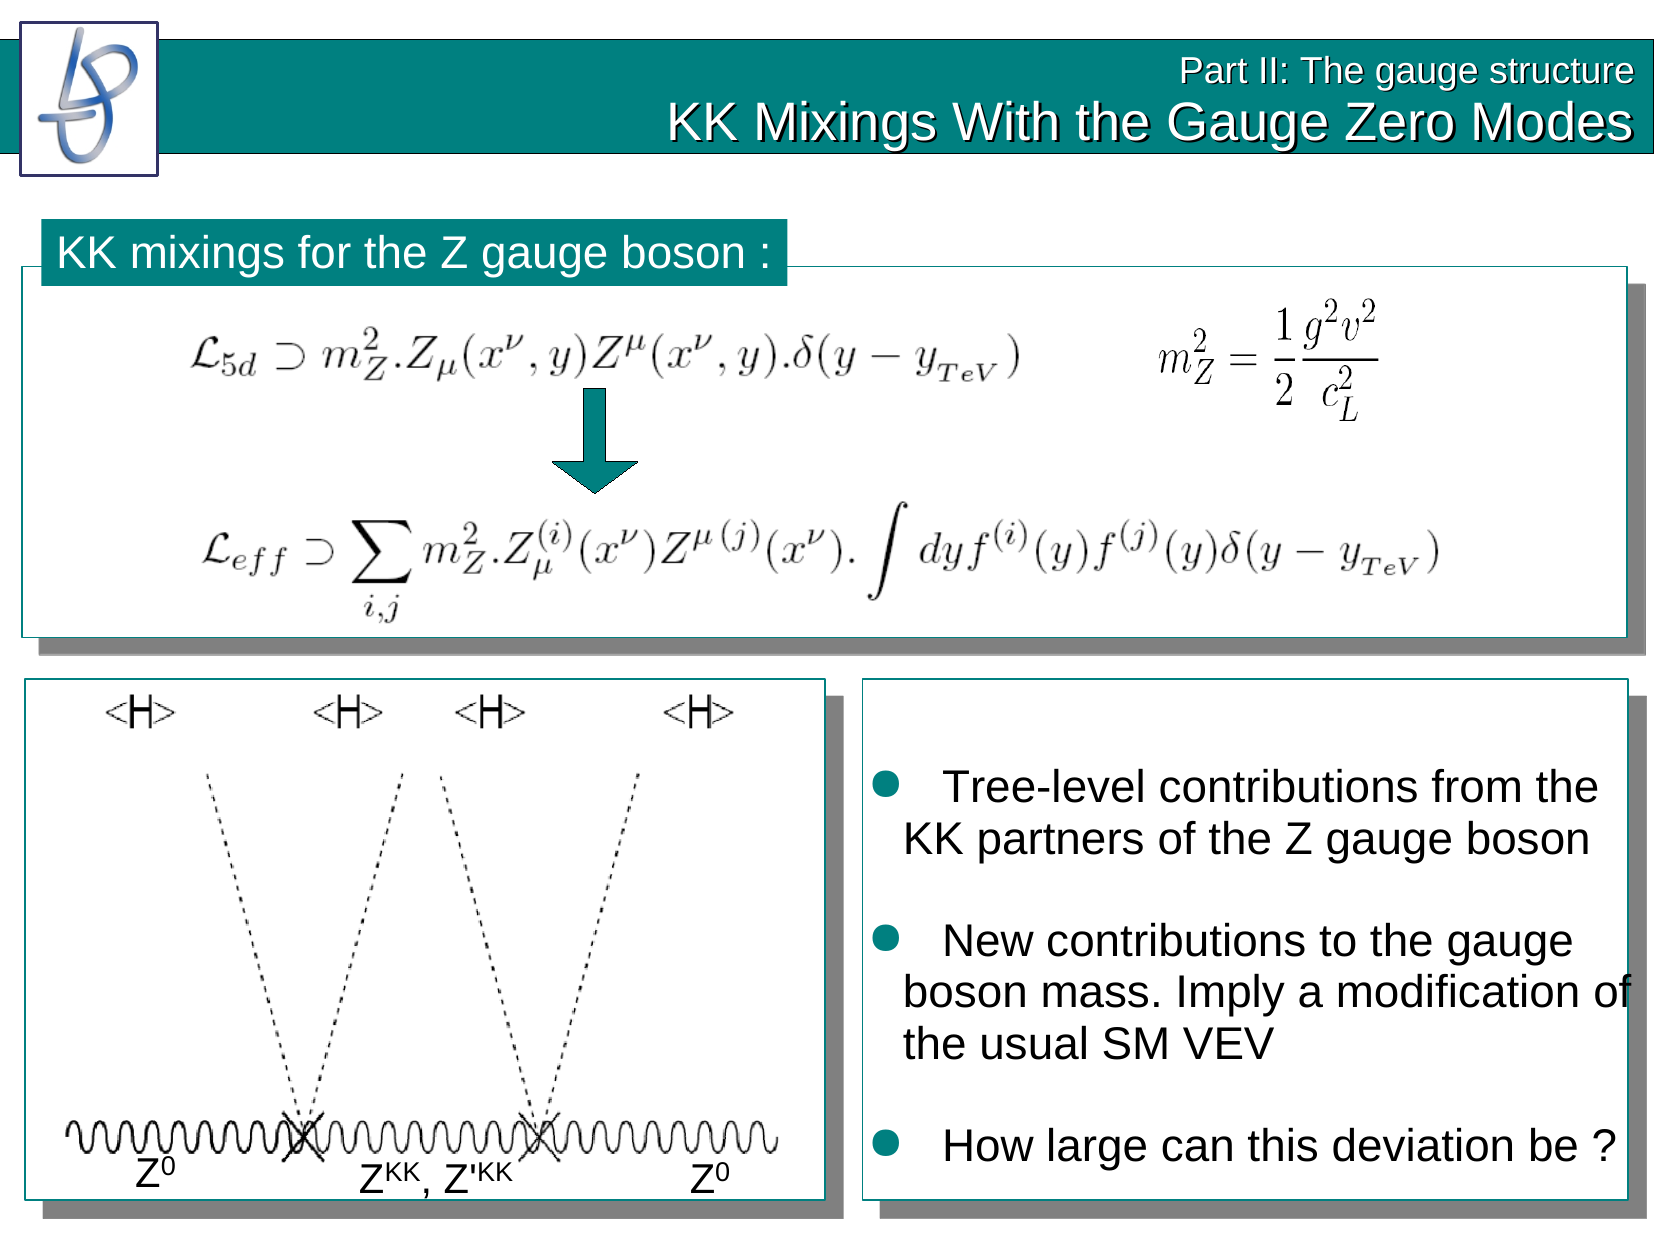

Part II: The gauge structure
KK Mixings With the Gauge Zero Modes
KK mixings for the Z gauge boson :
 Tree-level contributions from the KK partners of the Z gauge boson
 New contributions to the gauge boson mass. Imply a modification of the usual SM VEV
 How large can this deviation be ?
Z0
Z0
ZKK, Z'KK